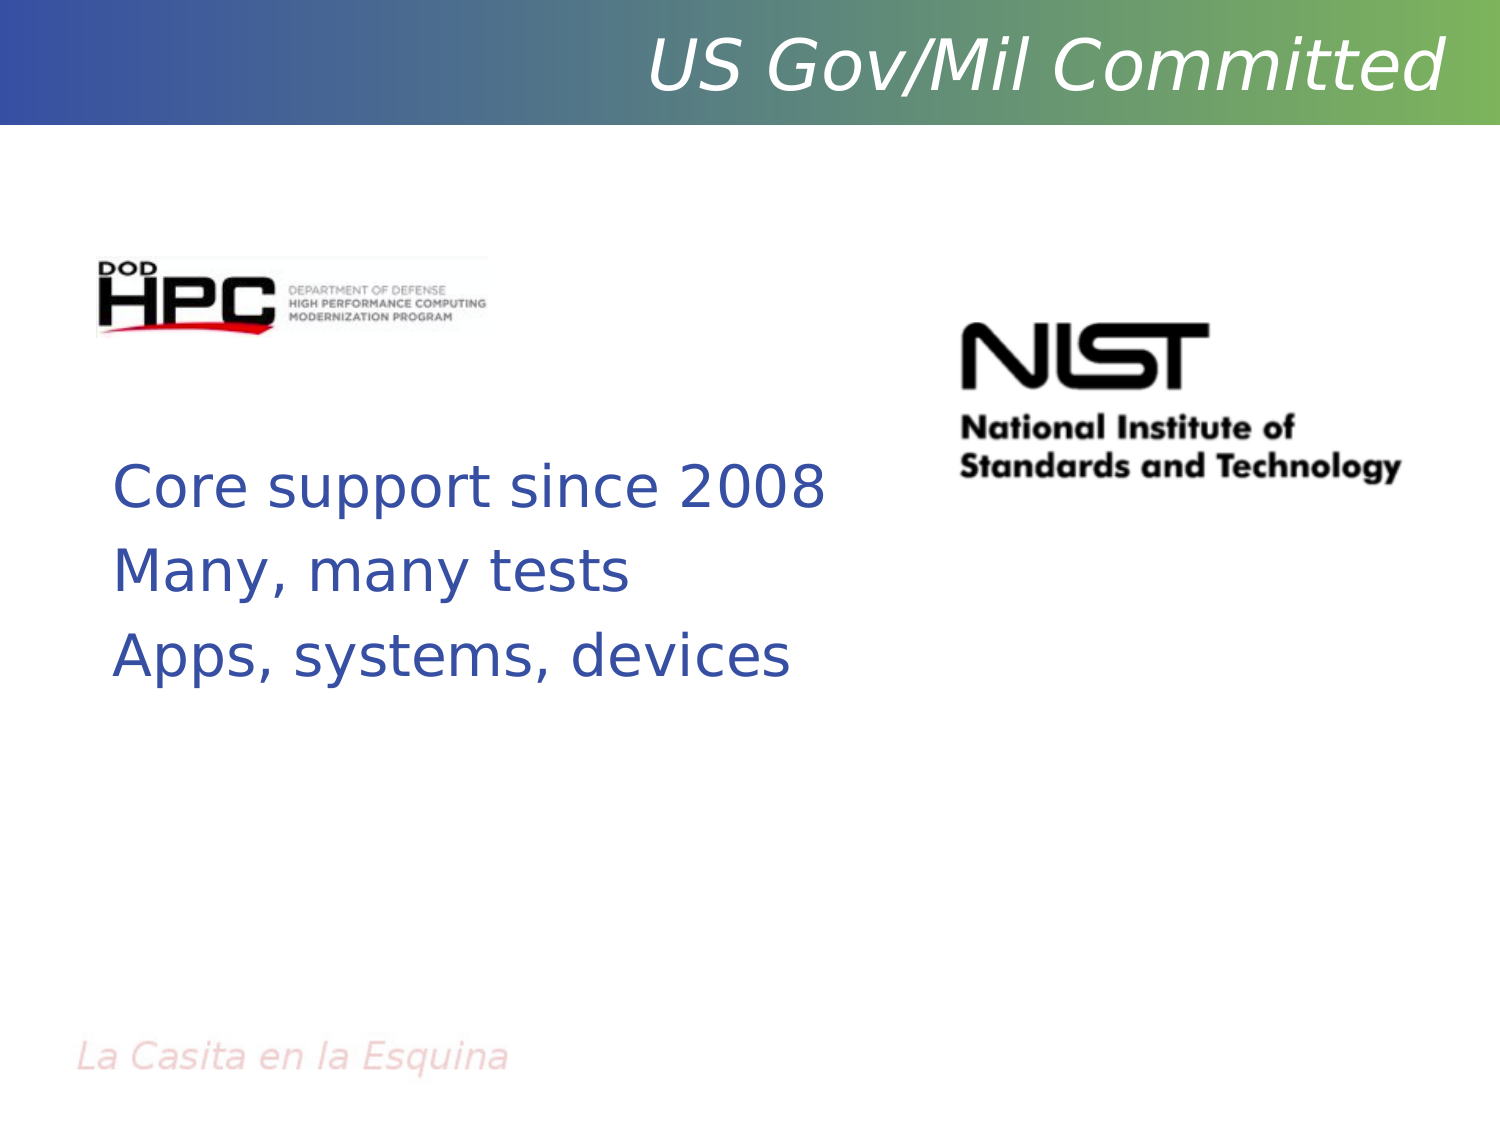

# US Gov/Mil Committed
Core support since 2008
Many, many tests
Apps, systems, devices